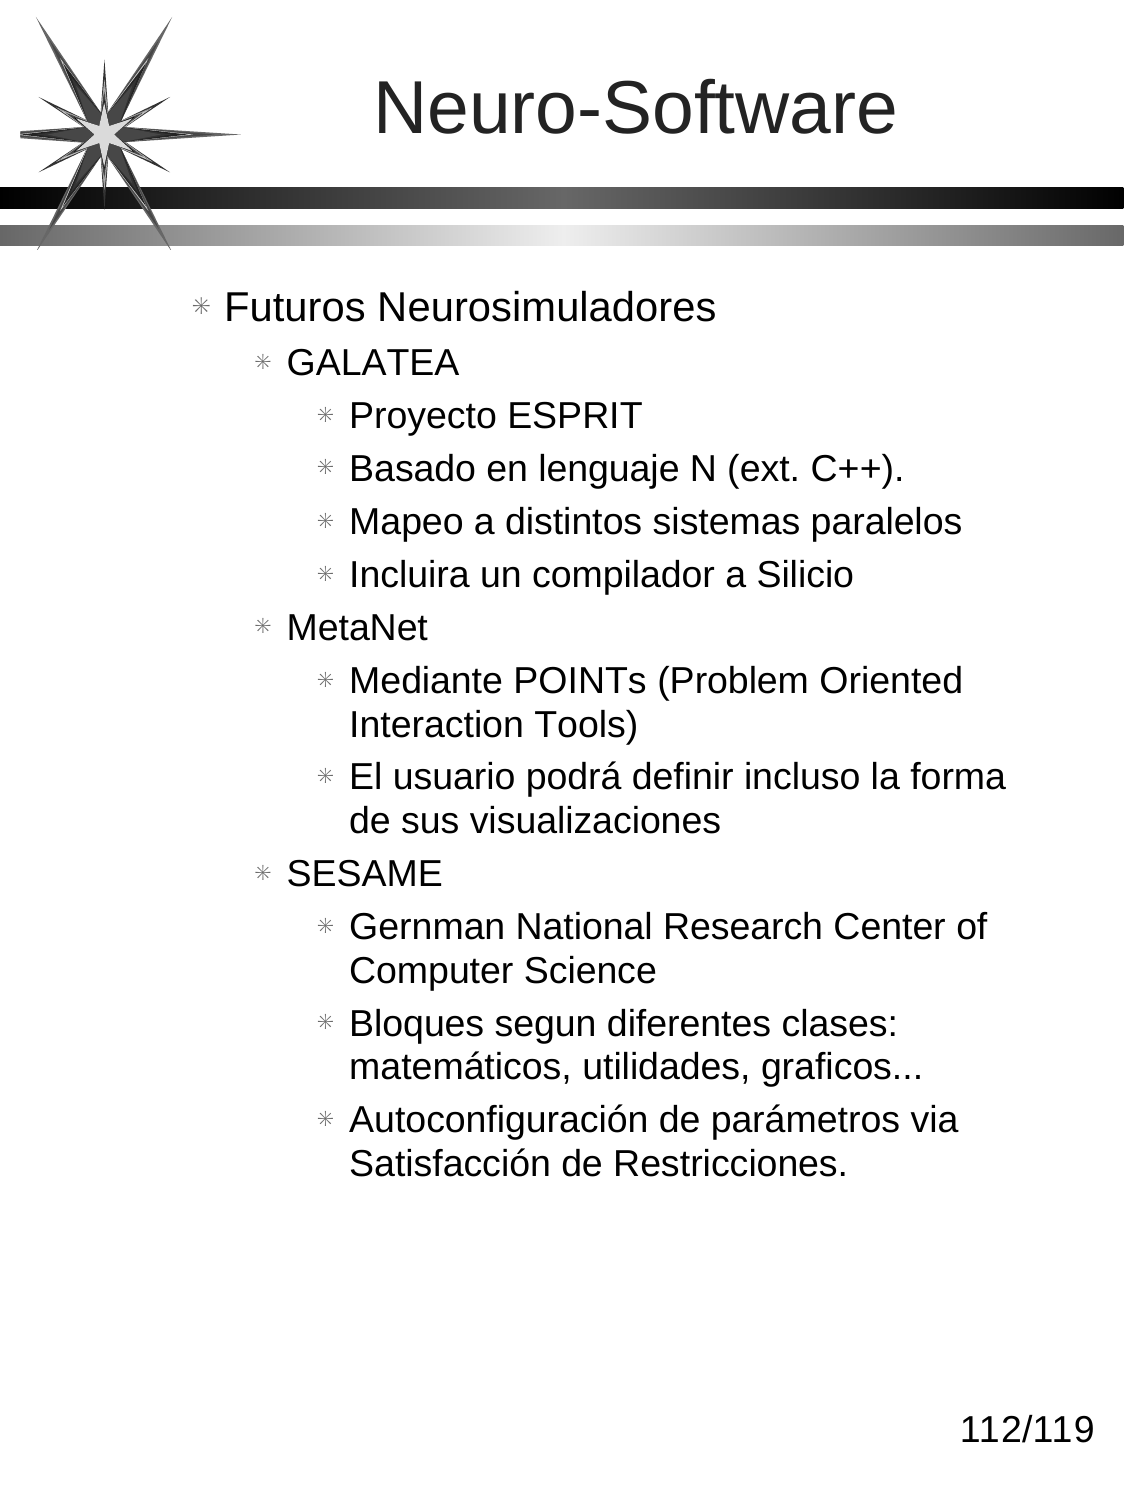

# Neuro-Software
Futuros Neurosimuladores
GALATEA
Proyecto ESPRIT
Basado en lenguaje N (ext. C++).
Mapeo a distintos sistemas paralelos
Incluira un compilador a Silicio
MetaNet
Mediante POINTs (Problem Oriented Interaction Tools)
El usuario podrá definir incluso la forma de sus visualizaciones
SESAME
Gernman National Research Center of Computer Science
Bloques segun diferentes clases: matemáticos, utilidades, graficos...
Autoconfiguración de parámetros via Satisfacción de Restricciones.